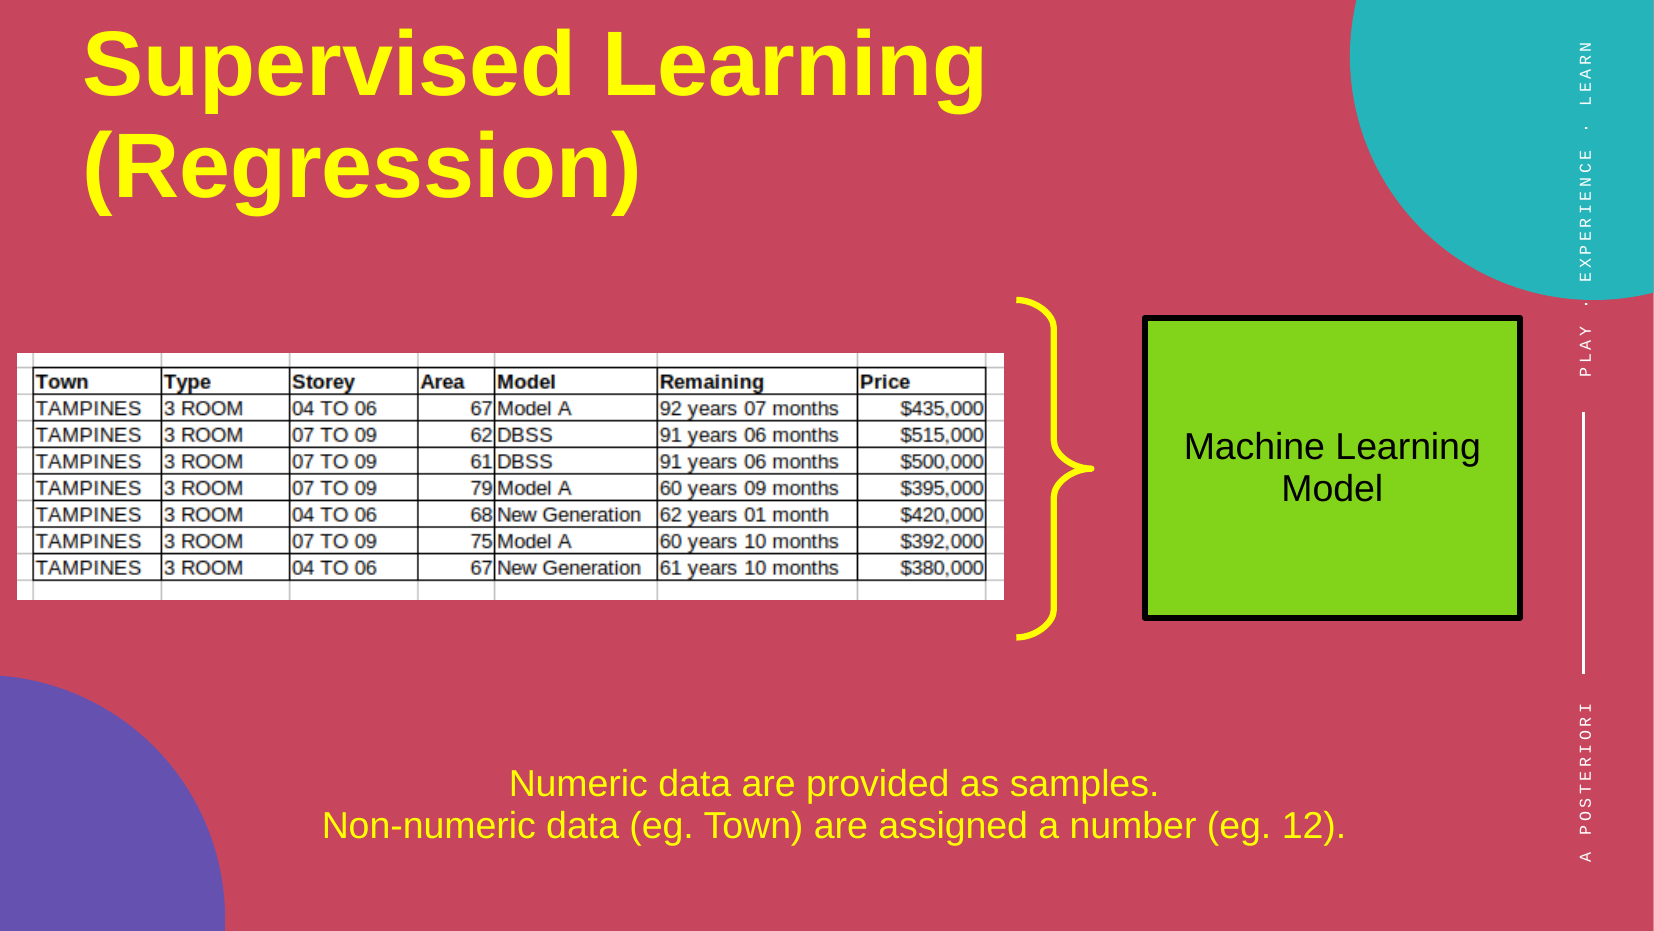

# Supervised Learning (Regression)
Machine Learning
Model
Numeric data are provided as samples.
Non-numeric data (eg. Town) are assigned a number (eg. 12).